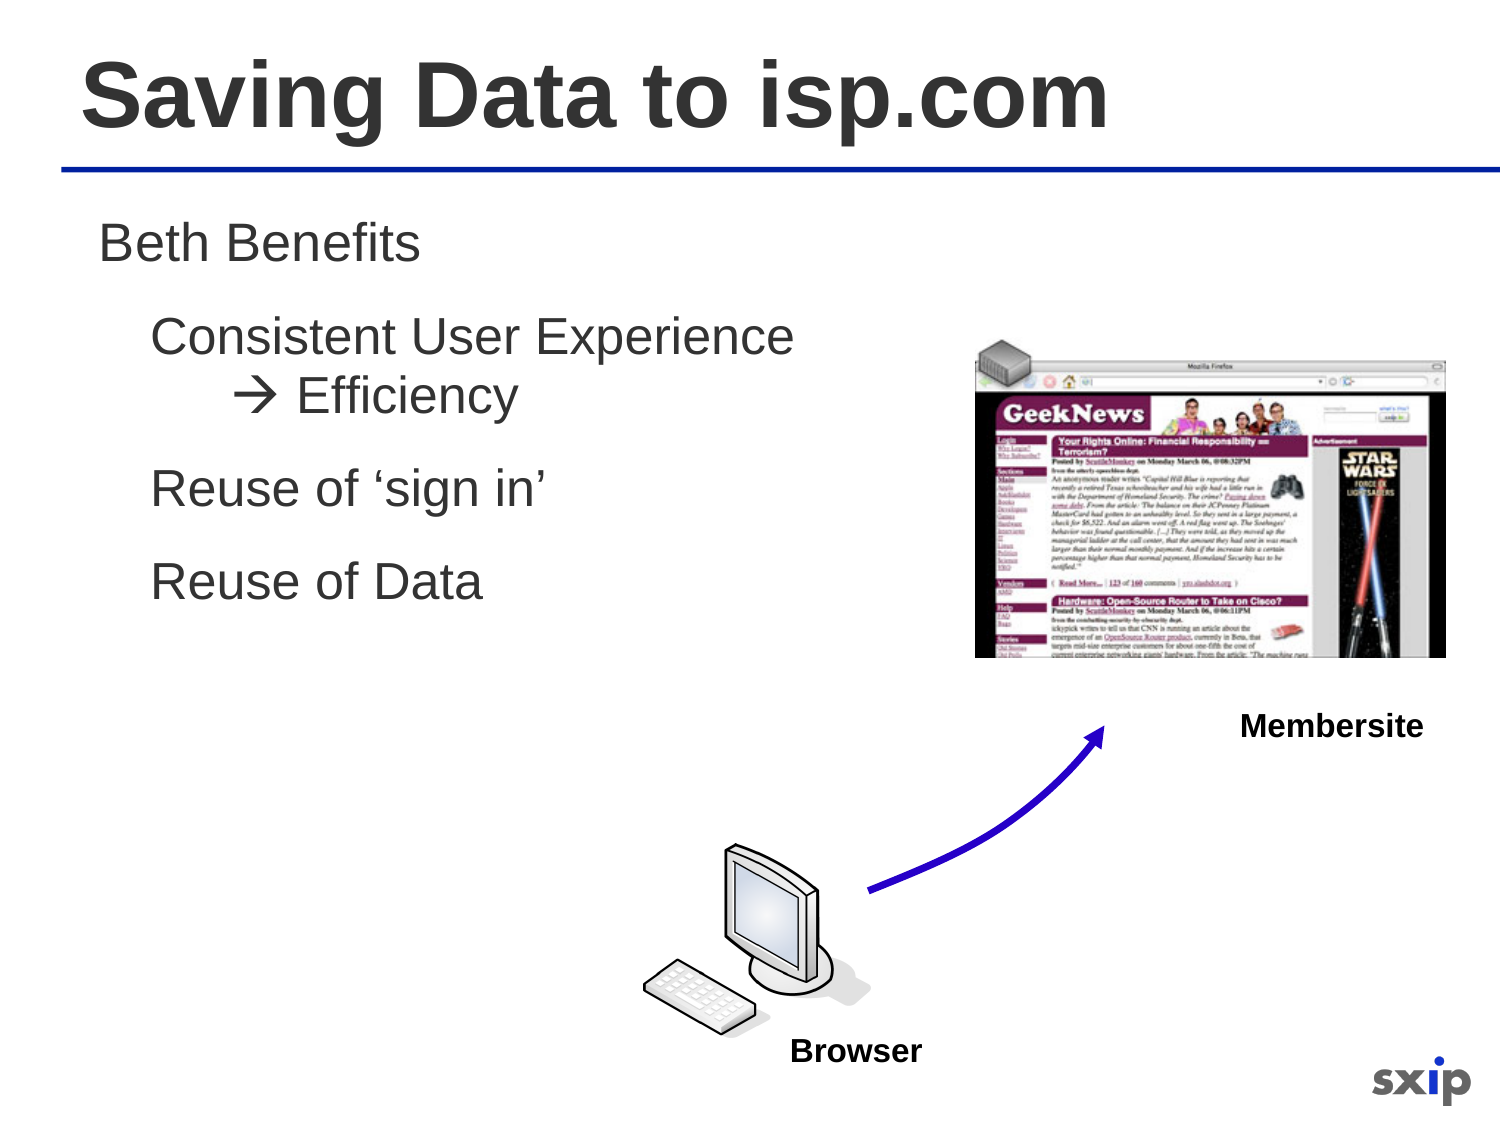

# Saving Data to isp.com
Beth Benefits
Consistent User Experience
  Efficiency
Reuse of ‘sign in’
Reuse of Data
Membersite
Browser